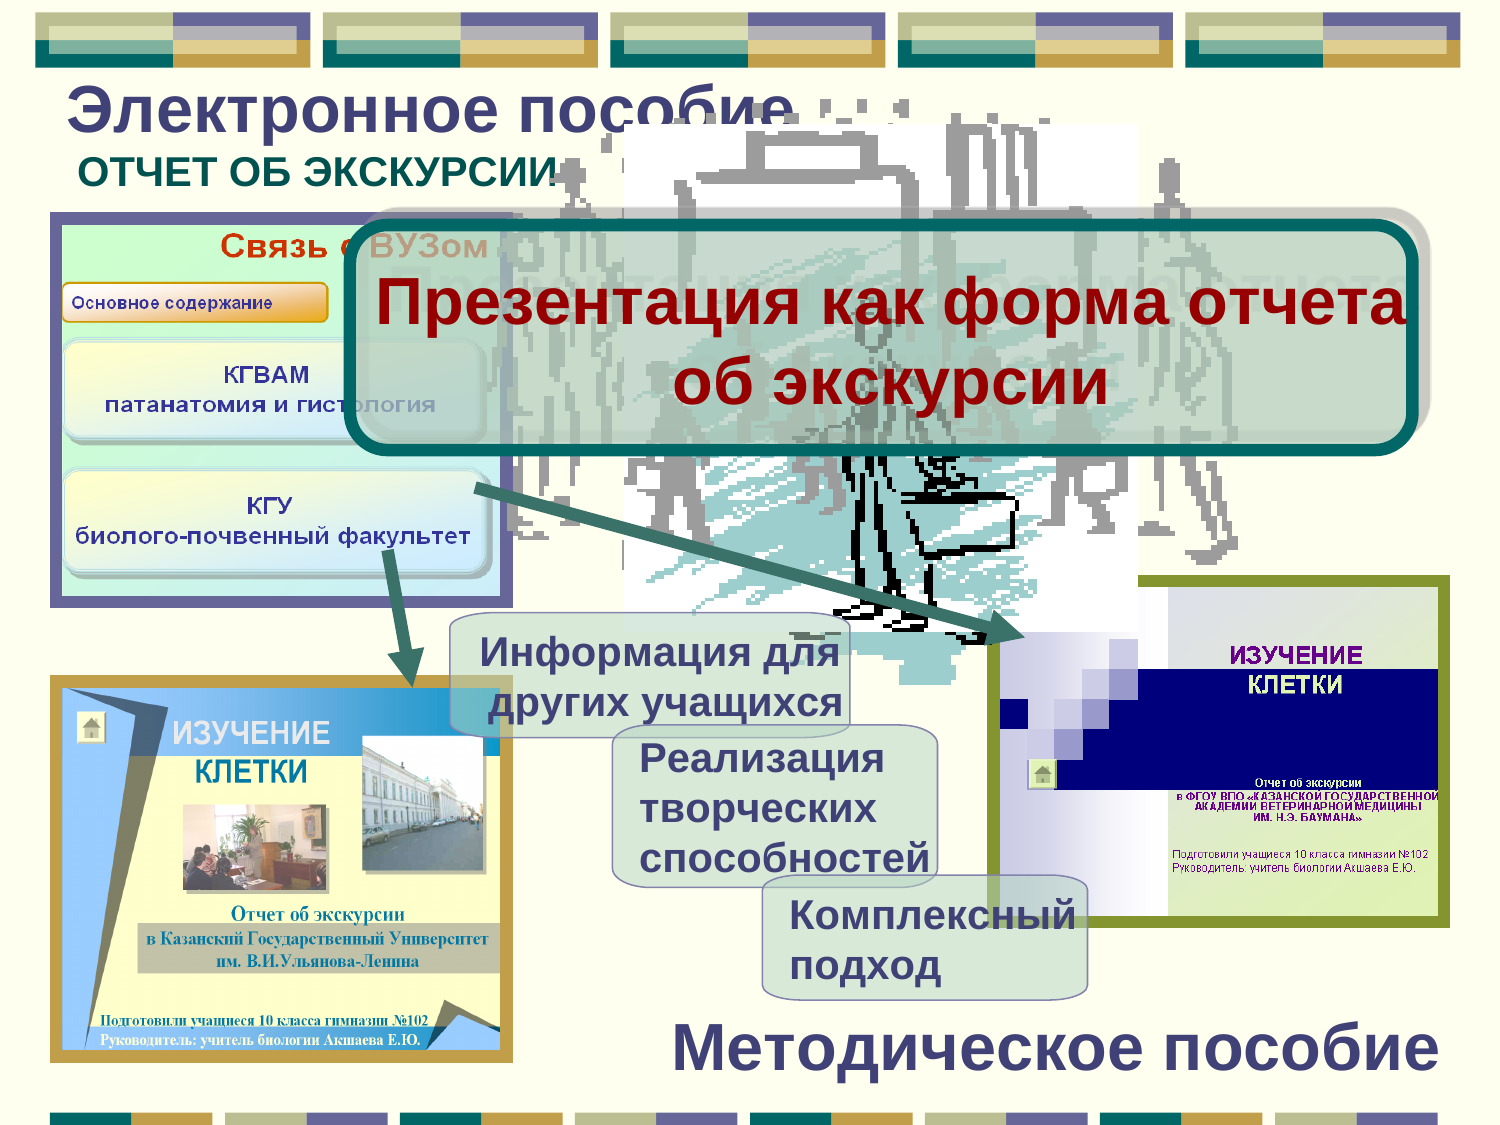

Электронное пособие
ОТЧЕТ ОБ ЭКСКУРСИИ
Презентация как форма отчета
об экскурсии
Информация для
других учащихся
Реализация
творческих
способностей
Комплексный
подход
Методическое пособие